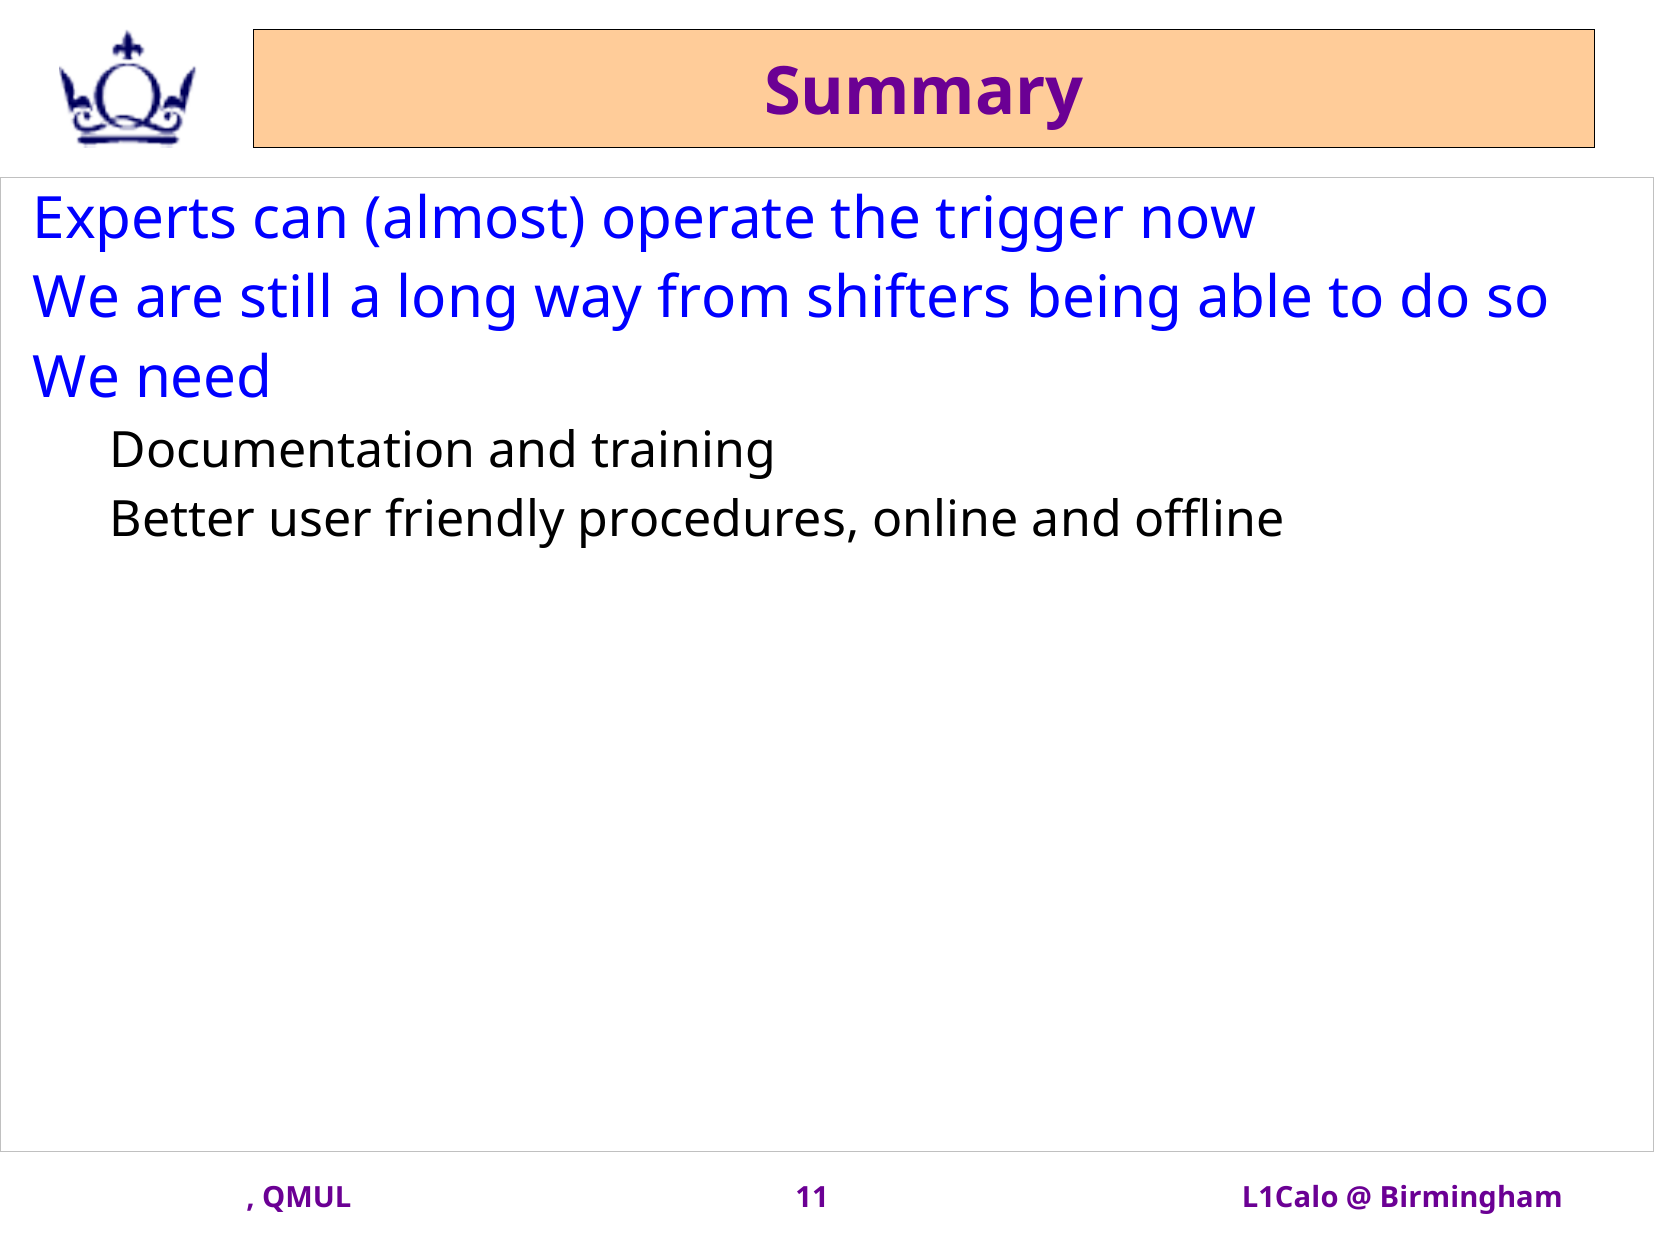

# Summary
Experts can (almost) operate the trigger now
We are still a long way from shifters being able to do so
We need
Documentation and training
Better user friendly procedures, online and offline